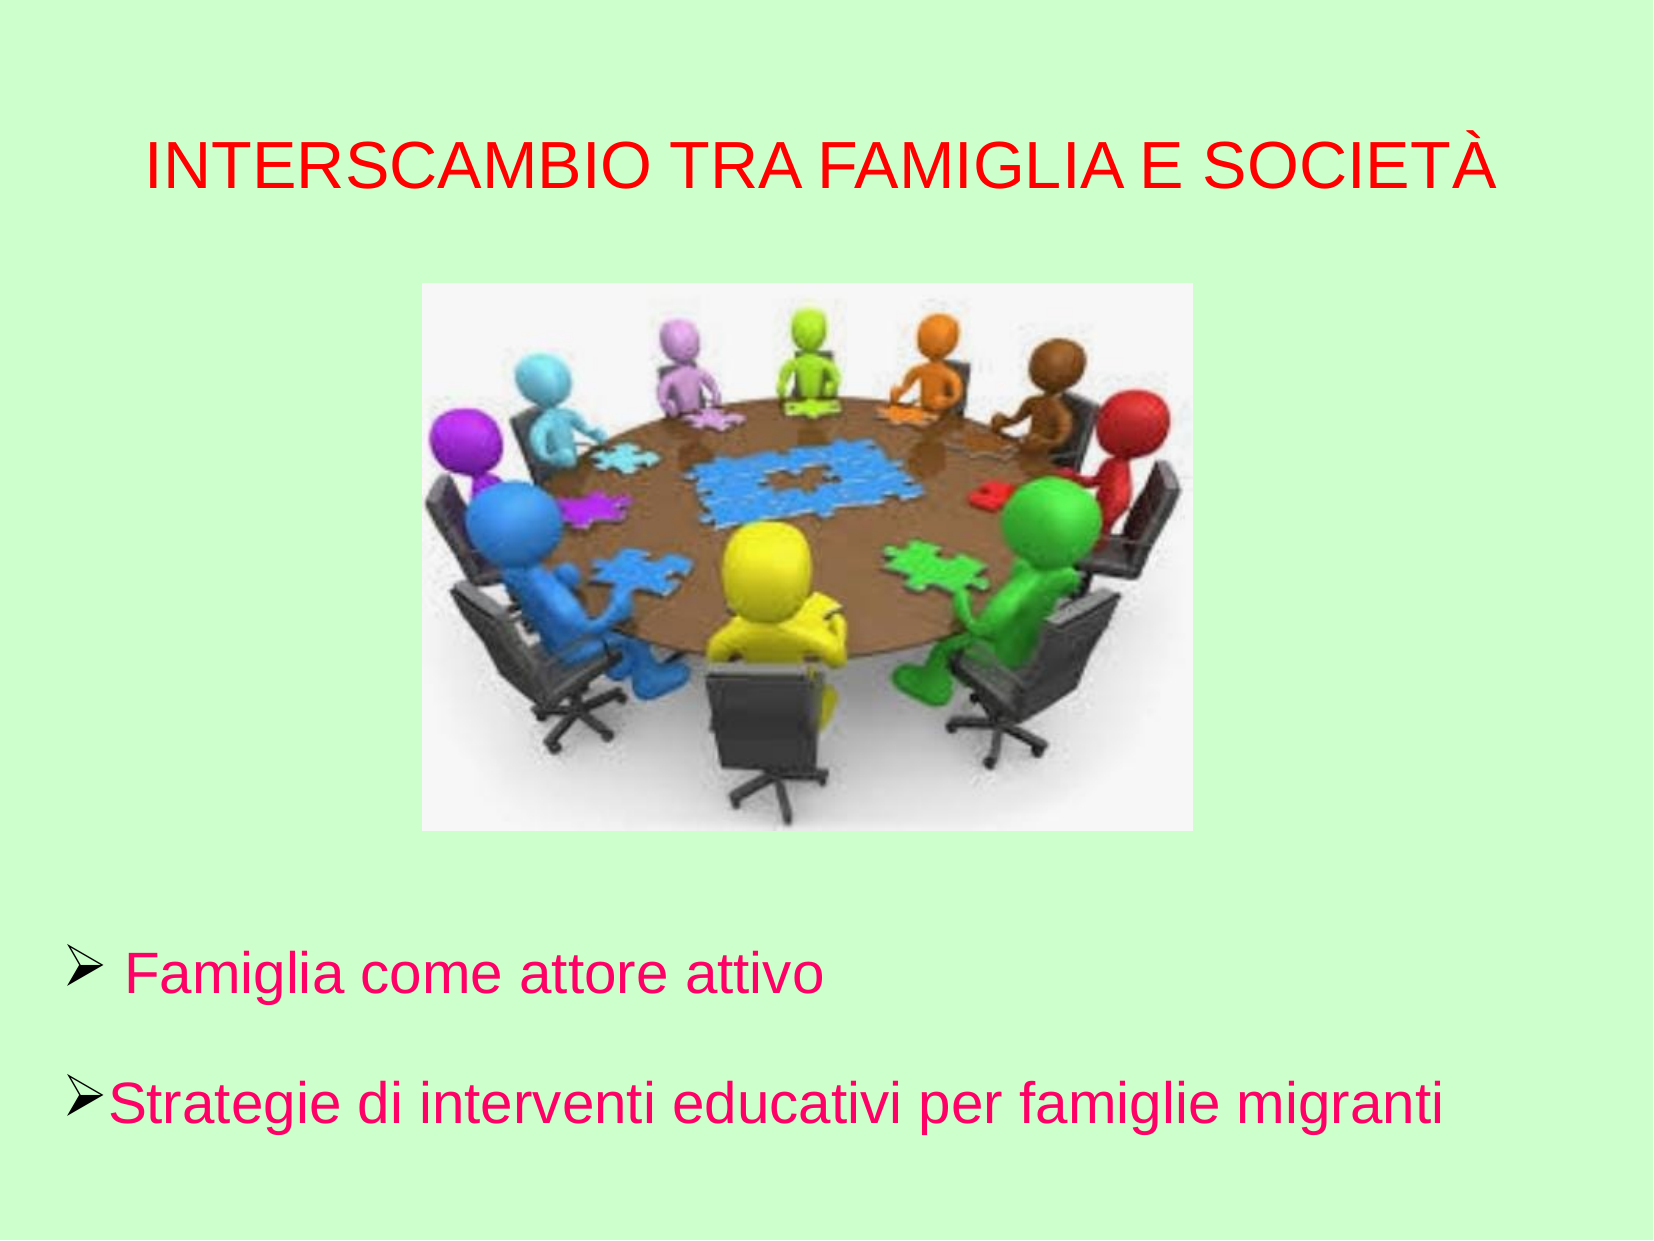

INTERSCAMBIO TRA FAMIGLIA E SOCIETÀ
 Famiglia come attore attivo
Strategie di interventi educativi per famiglie migranti